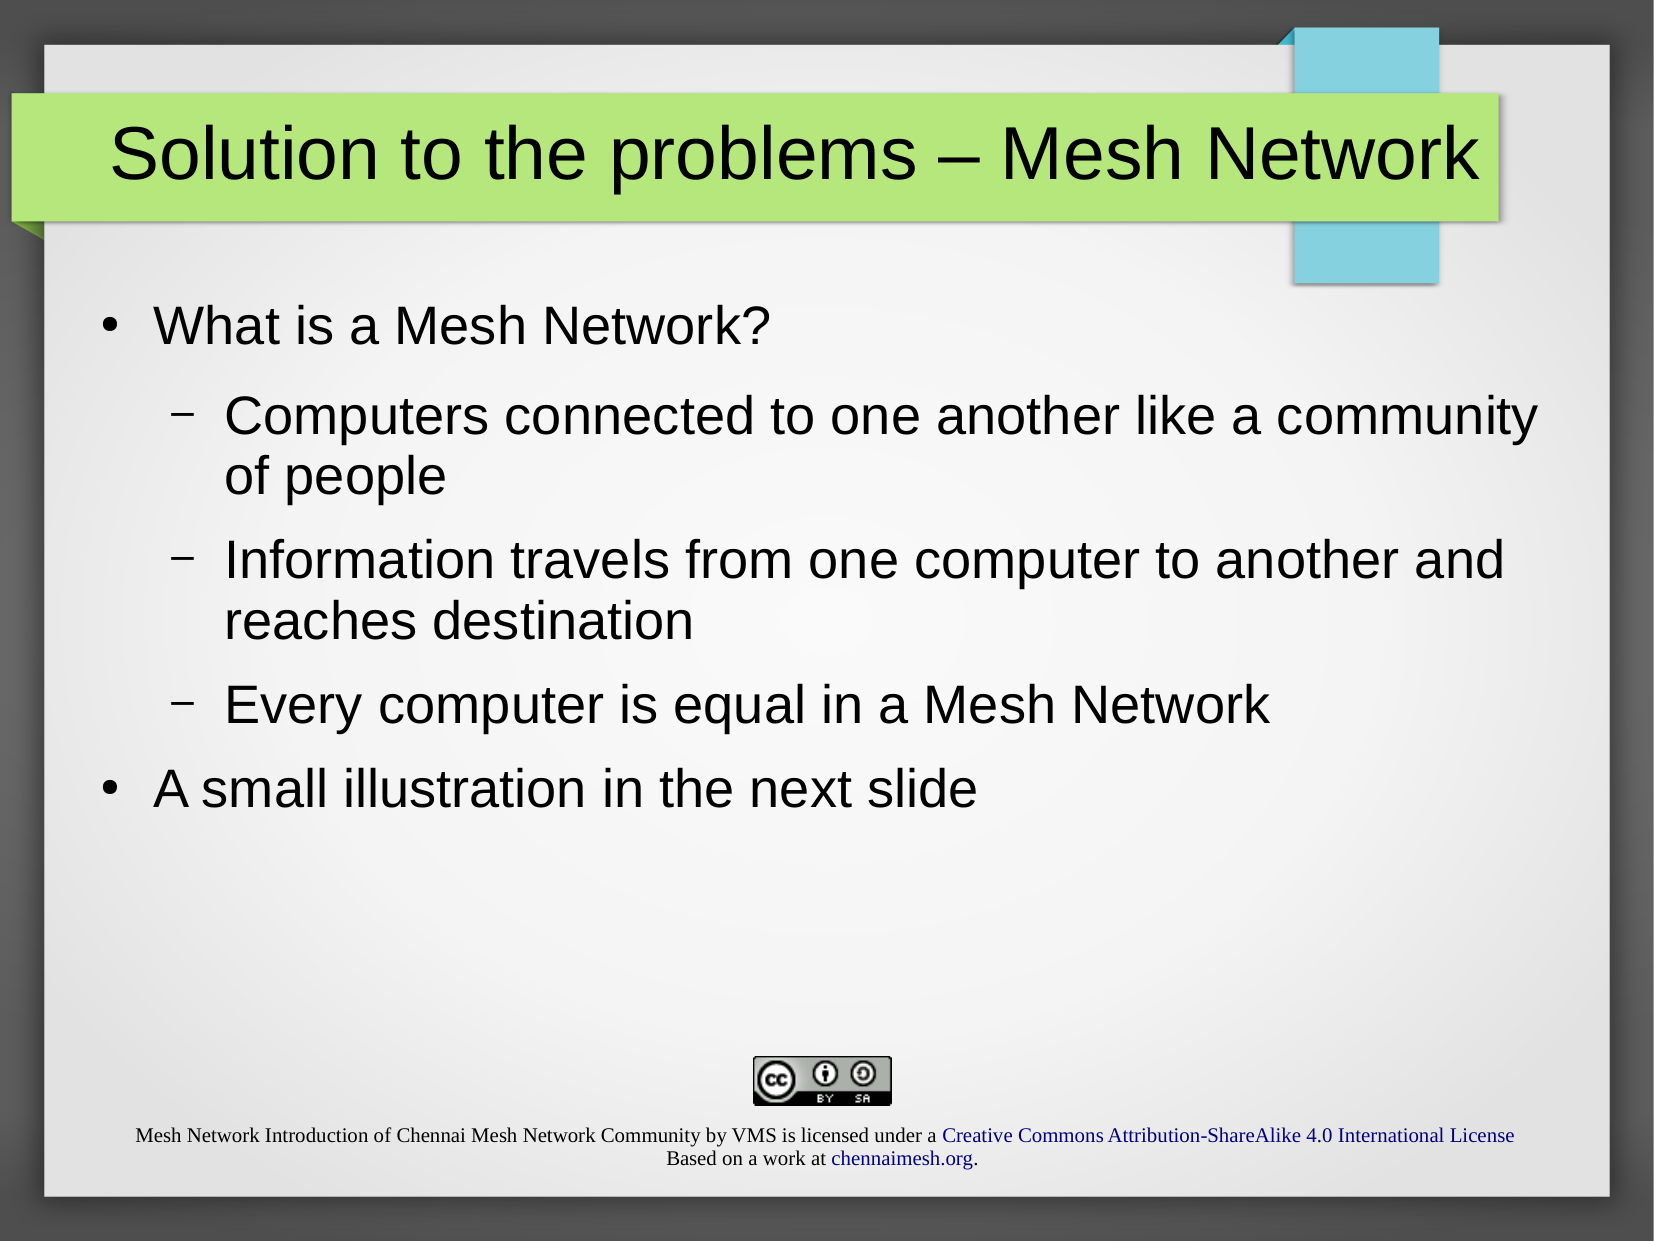

# Solution to the problems – Mesh Network
What is a Mesh Network?
Computers connected to one another like a community of people
Information travels from one computer to another and reaches destination
Every computer is equal in a Mesh Network
A small illustration in the next slide